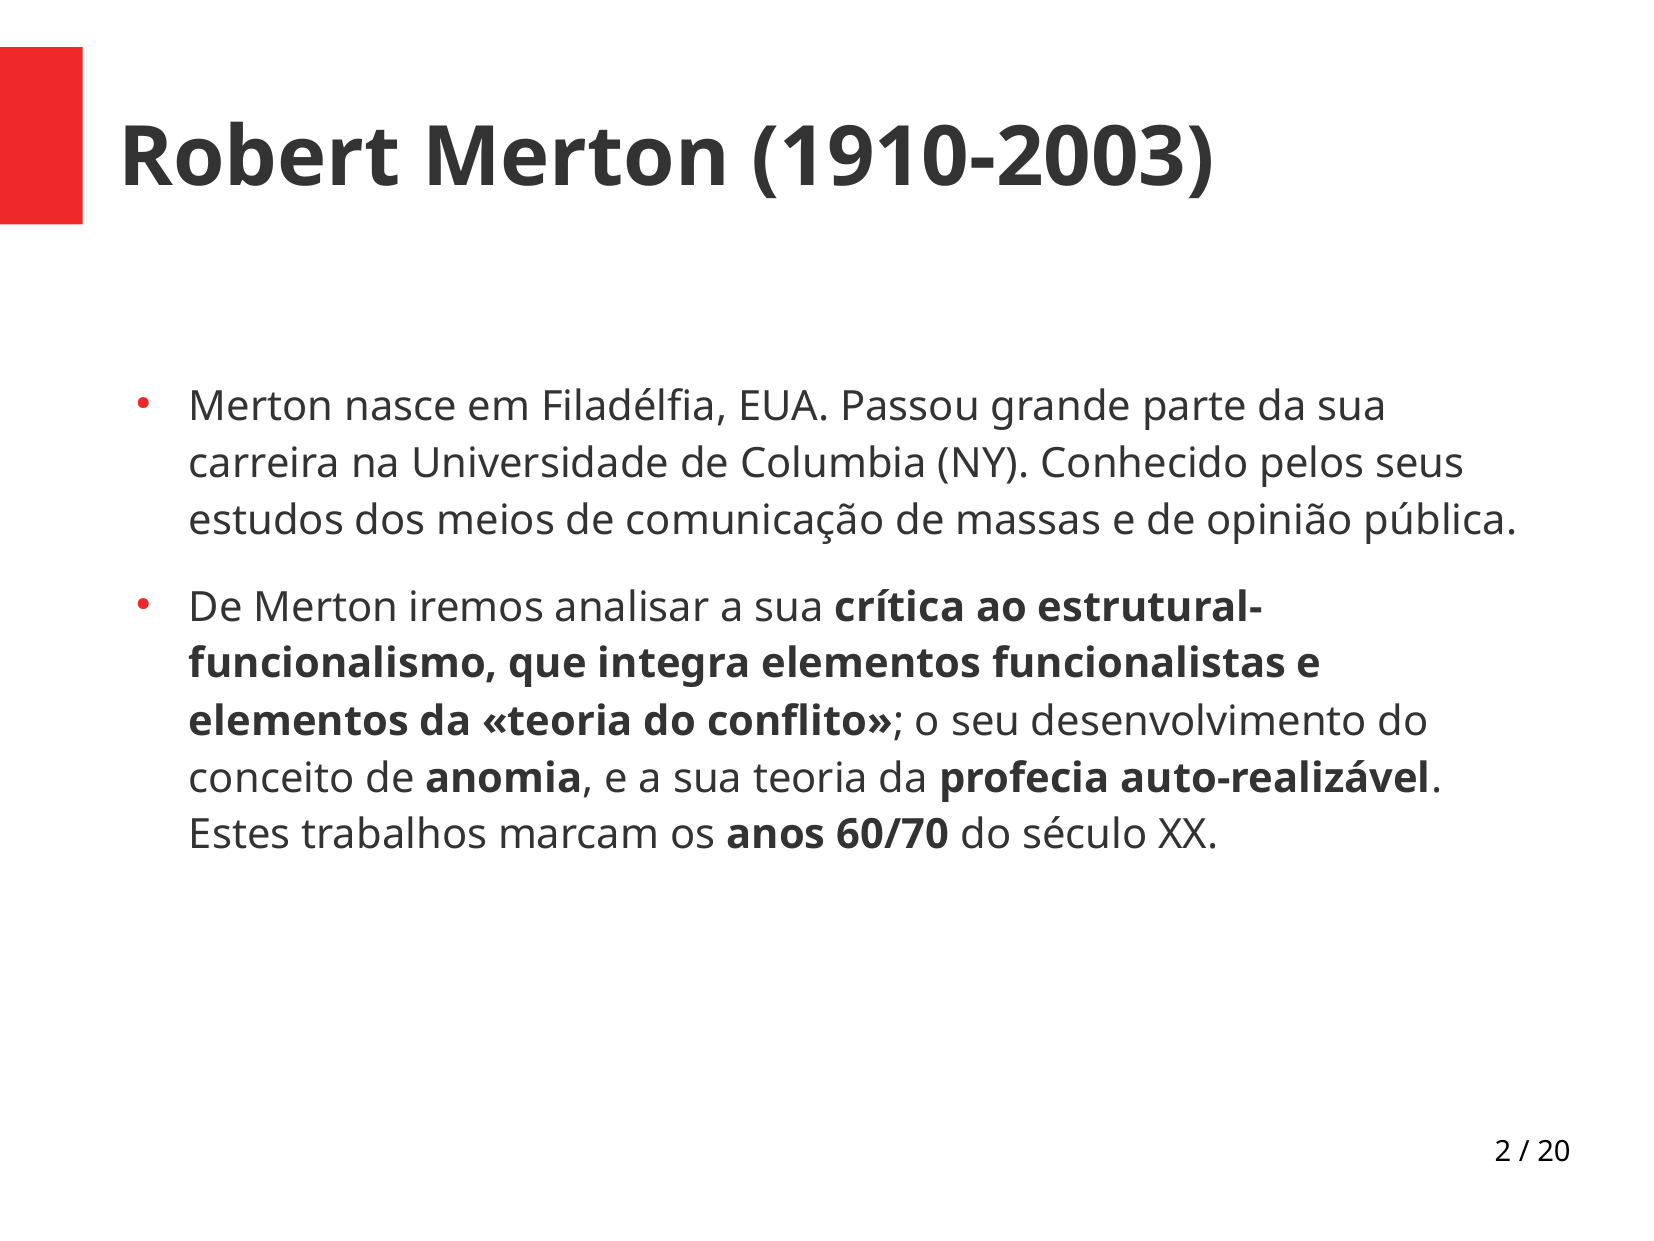

# Robert Merton (1910-2003)
Merton nasce em Filadélfia, EUA. Passou grande parte da sua carreira na Universidade de Columbia (NY). Conhecido pelos seus estudos dos meios de comunicação de massas e de opinião pública.
De Merton iremos analisar a sua crítica ao estrutural-funcionalismo, que integra elementos funcionalistas e elementos da «teoria do conflito»; o seu desenvolvimento do conceito de anomia, e a sua teoria da profecia auto-realizável. Estes trabalhos marcam os anos 60/70 do século XX.
2